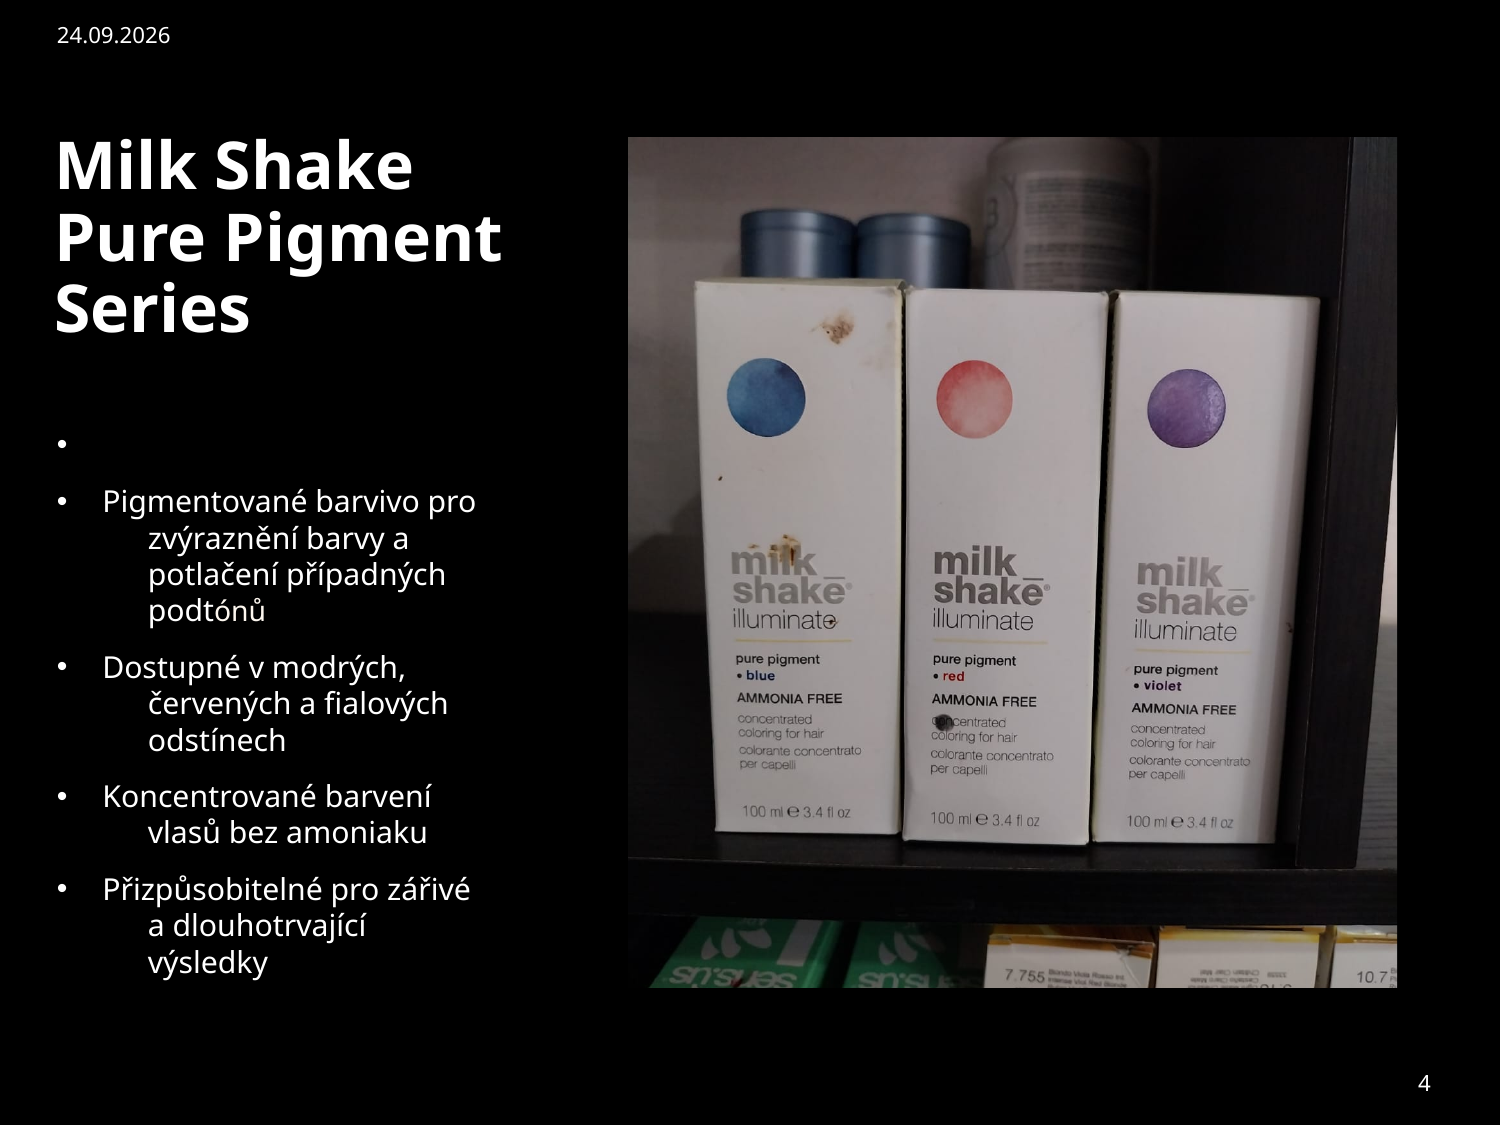

# Milk Shake Pure Pigment Series
Pigmentované barvivo pro zvýraznění barvy a potlačení případných podtónů
Dostupné v modrých, červených a fialových odstínech
Koncentrované barvení vlasů bez amoniaku
Přizpůsobitelné pro zářivé a dlouhotrvající výsledky